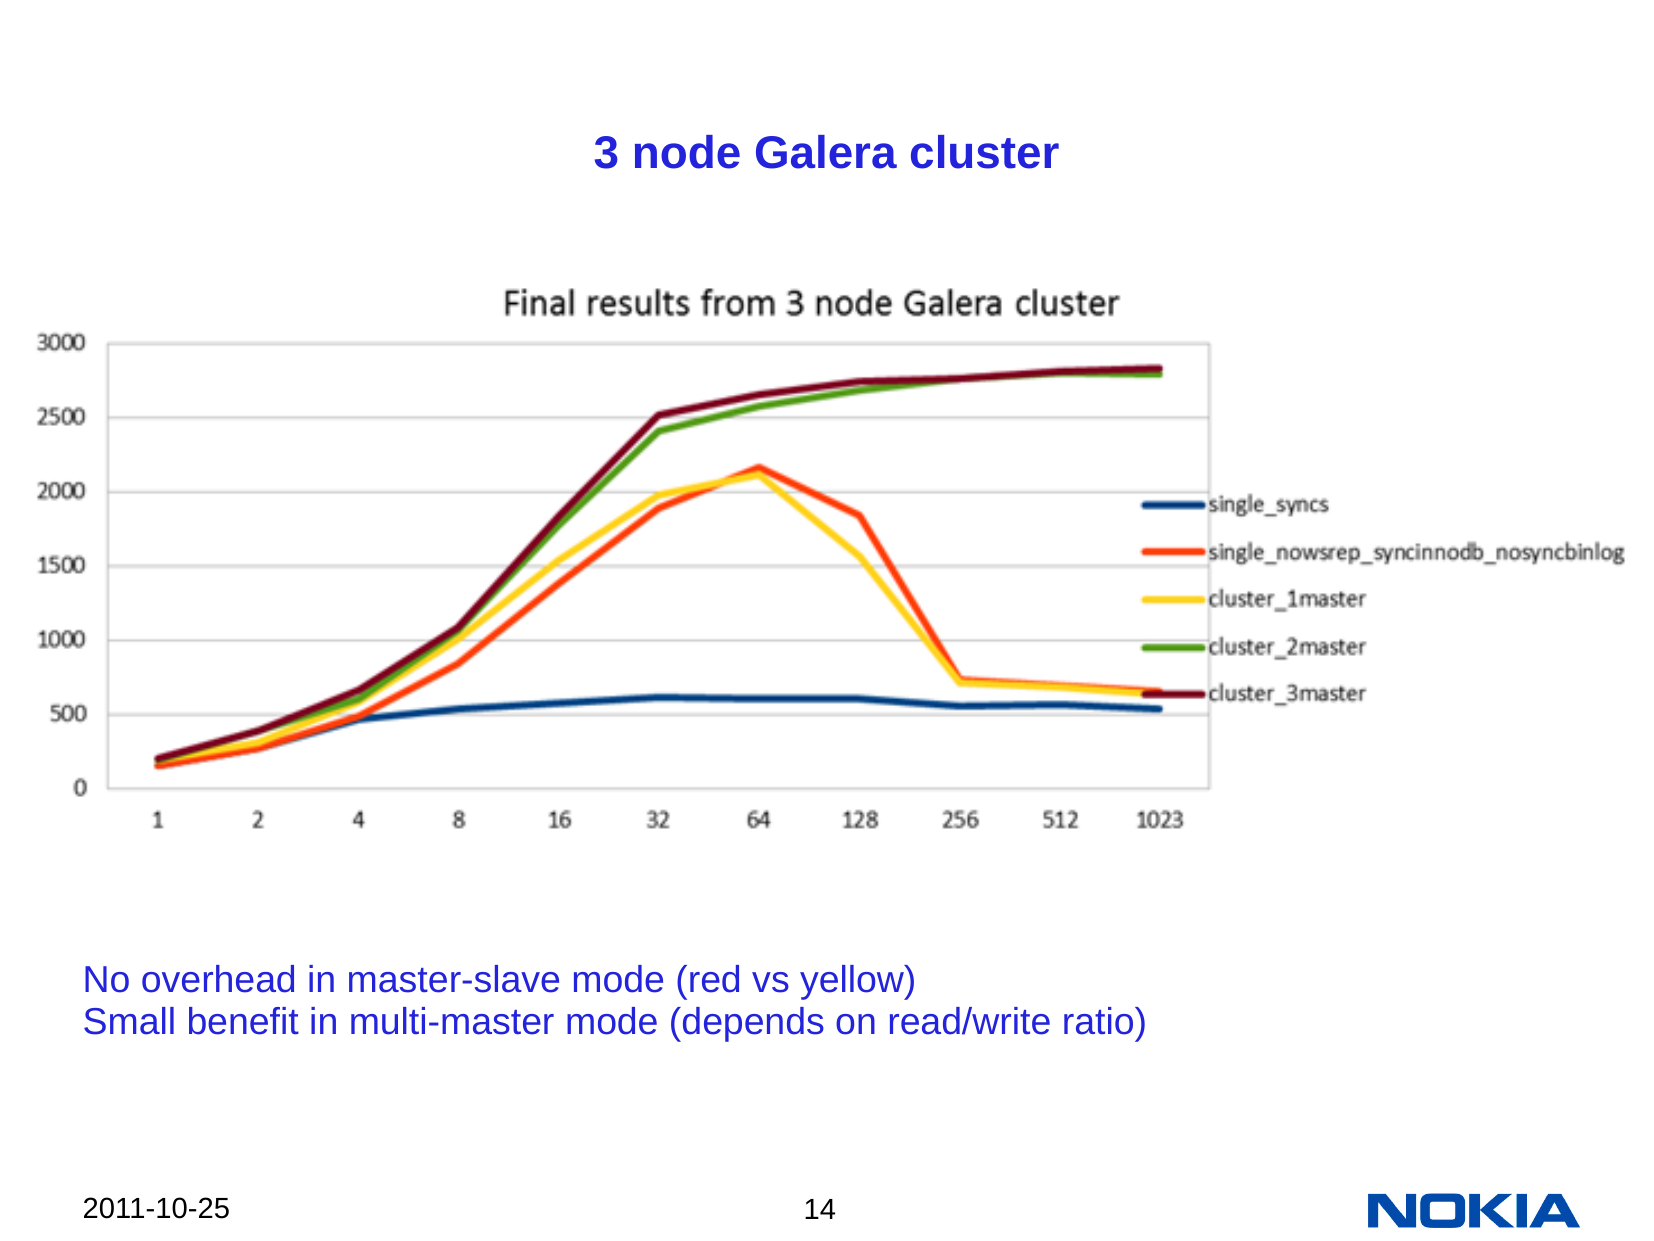

# 3 node Galera cluster
No overhead in master-slave mode (red vs yellow)
Small benefit in multi-master mode (depends on read/write ratio)
2011-10-25
14